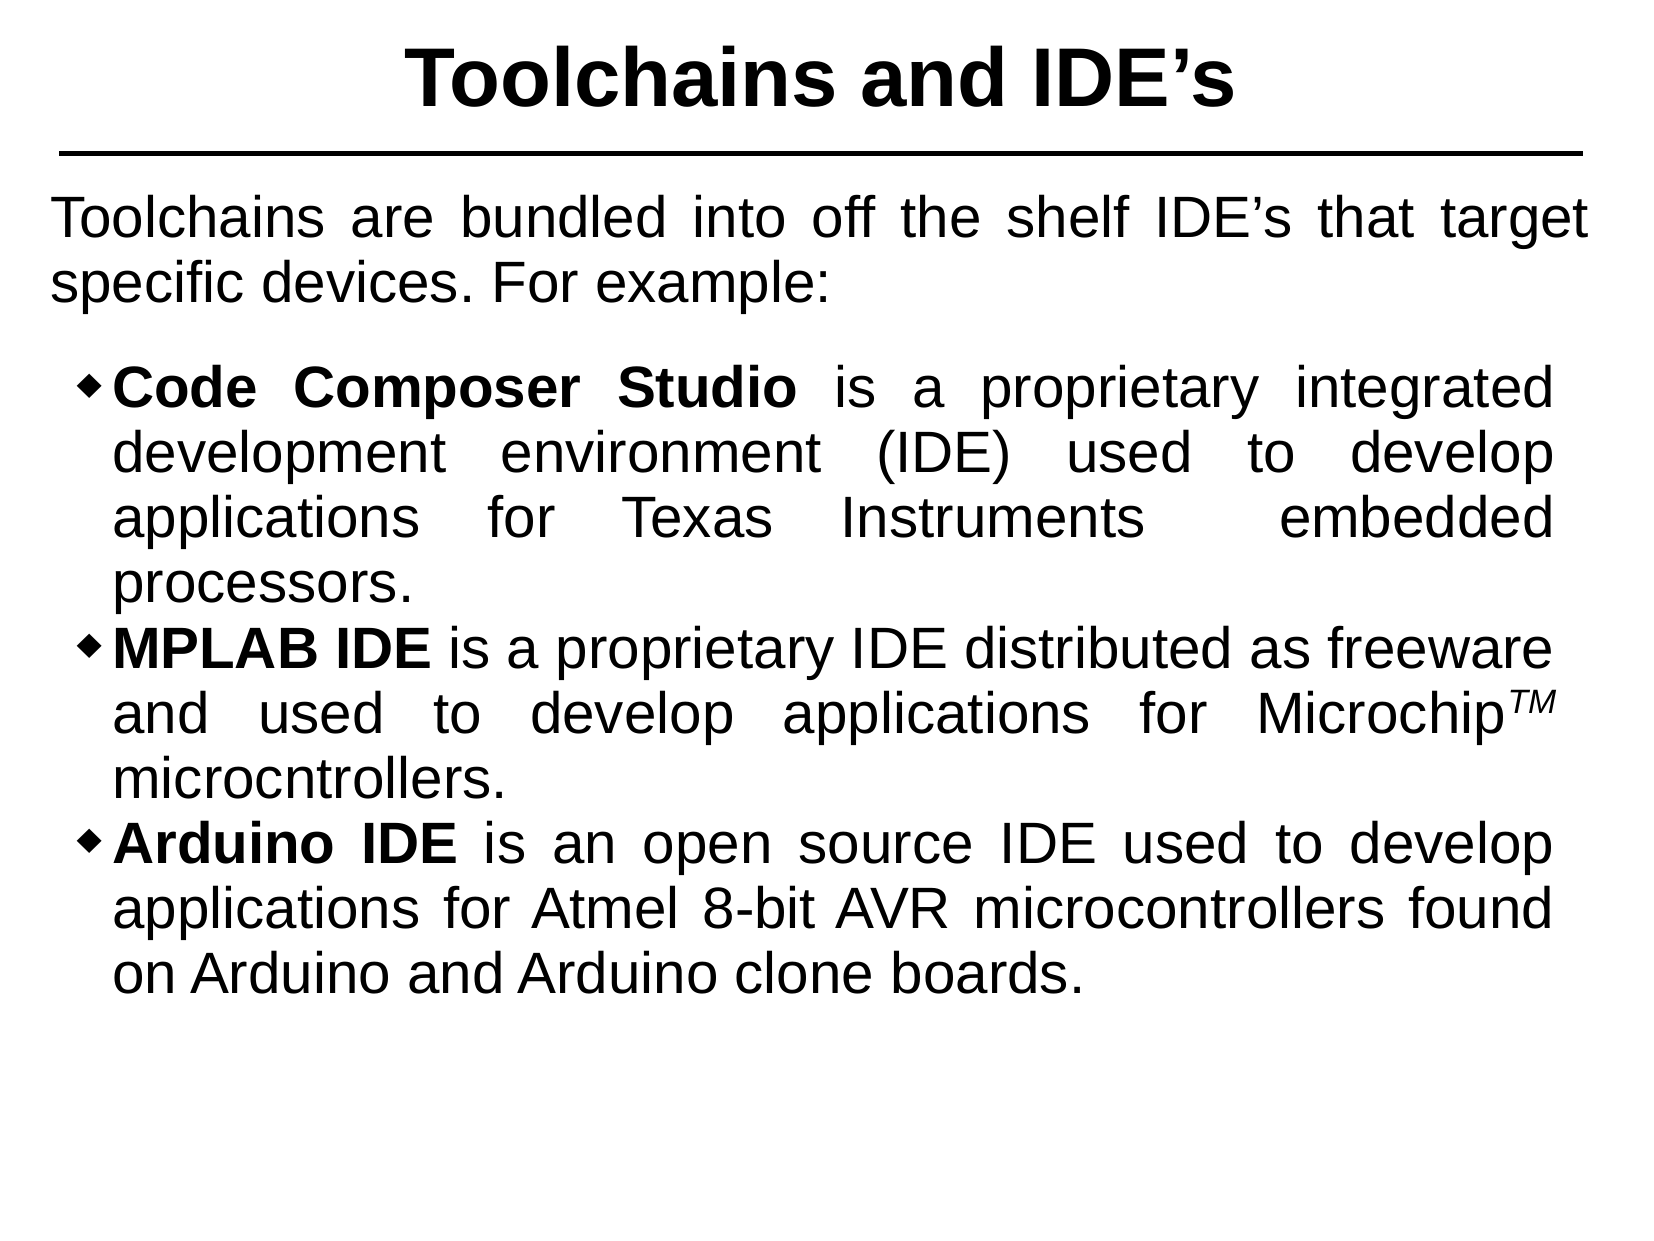

Toolchains and IDE’s
Toolchains are bundled into off the shelf IDE’s that target specific devices. For example:
Code Composer Studio is a proprietary integrated development environment (IDE) used to develop applications for Texas Instruments embedded processors.
MPLAB IDE is a proprietary IDE distributed as freeware and used to develop applications for MicrochipTM microcntrollers.
Arduino IDE is an open source IDE used to develop applications for Atmel 8-bit AVR microcontrollers found on Arduino and Arduino clone boards.